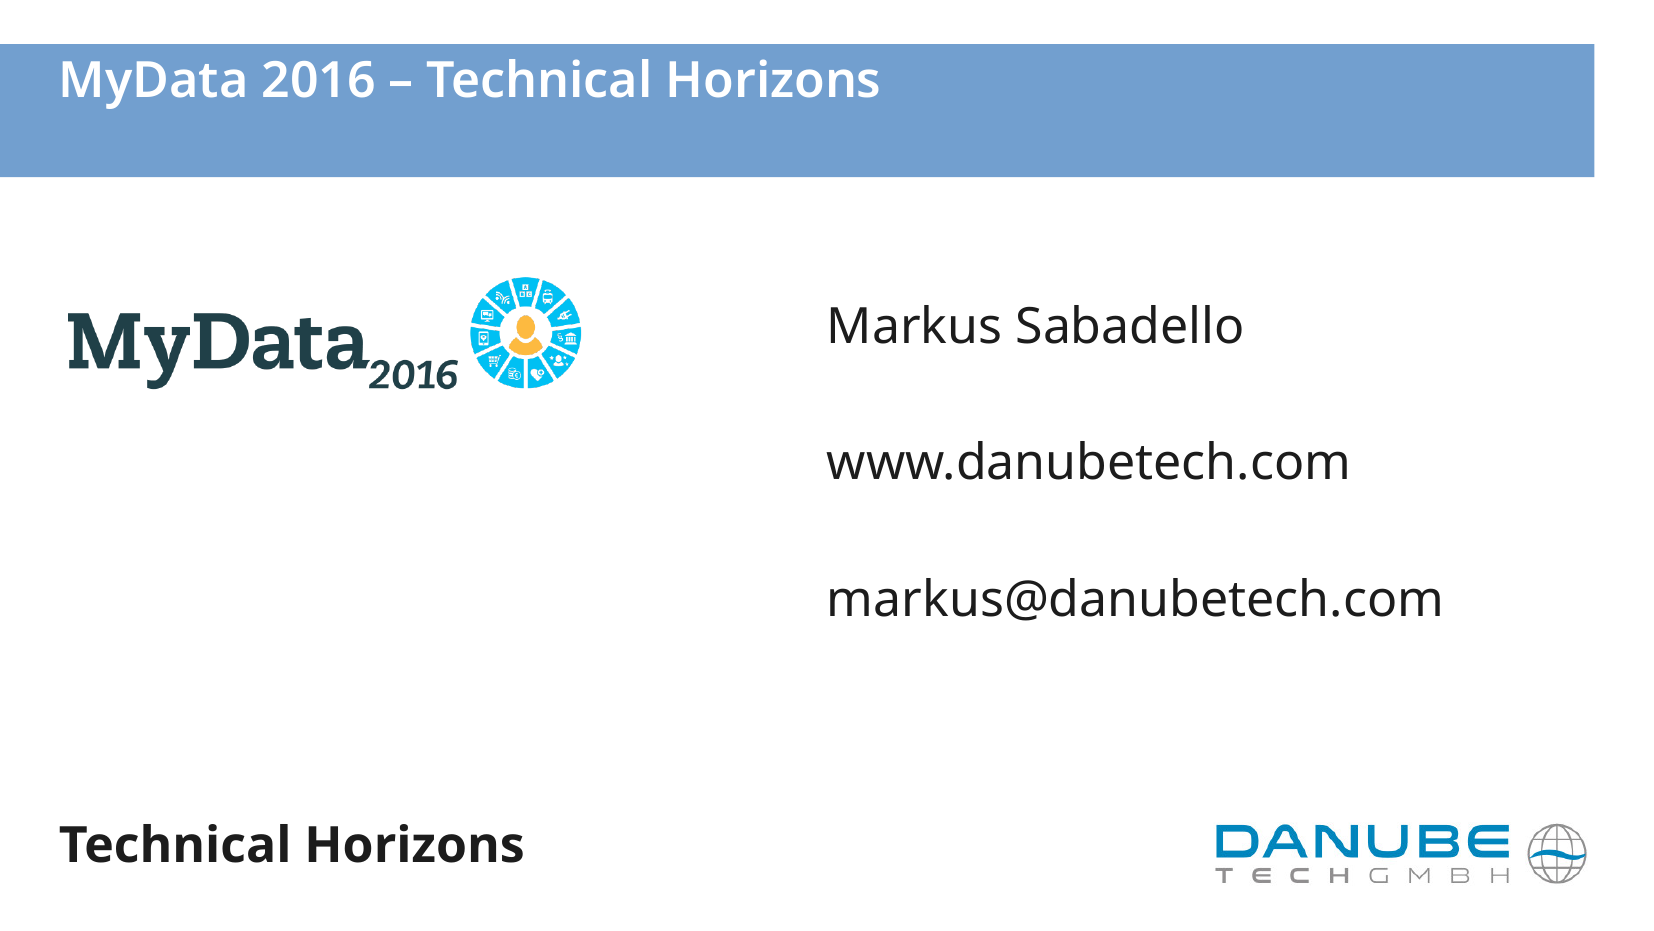

# MyData 2016 – Technical Horizons
Markus Sabadello
www.danubetech.com
markus@danubetech.com
Technical Horizons